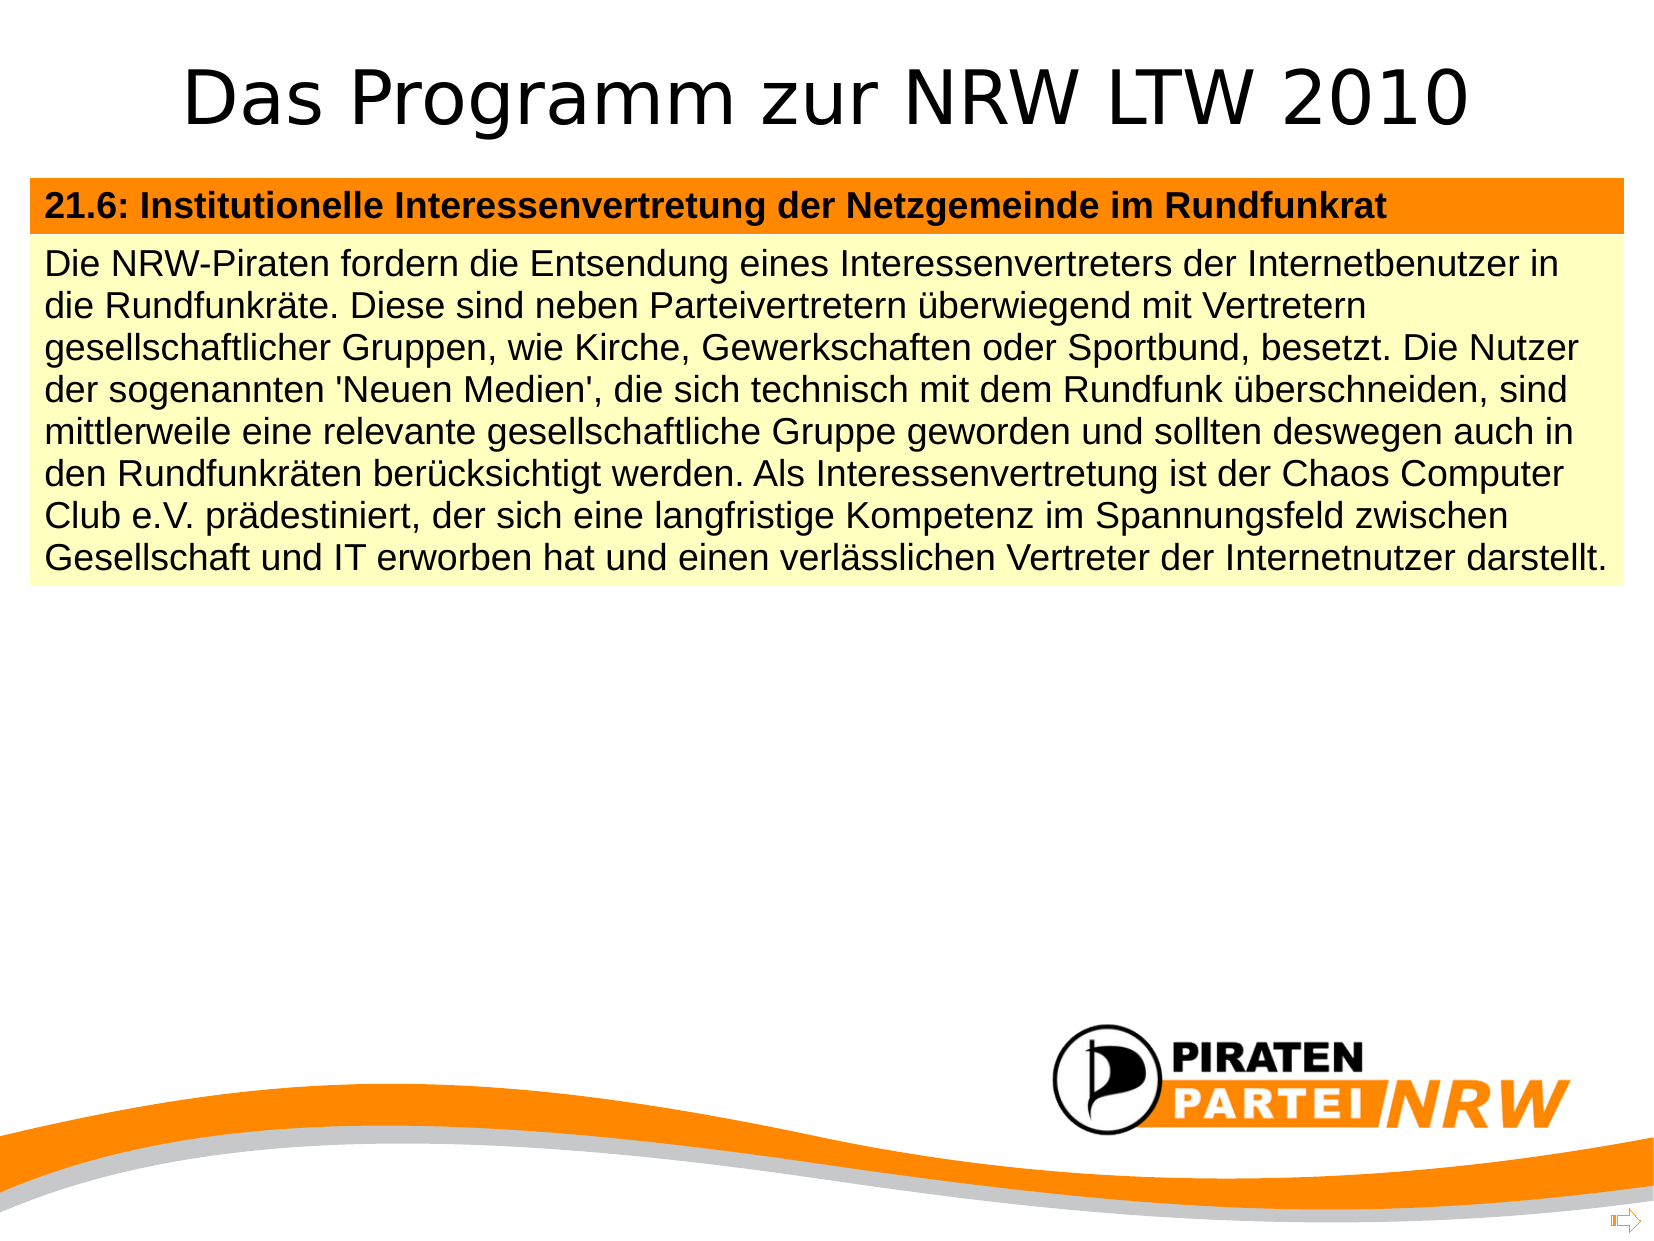

# Das Programm zur NRW LTW 2010
| 21.6: Institutionelle Interessenvertretung der Netzgemeinde im Rundfunkrat |
| --- |
| Die NRW-Piraten fordern die Entsendung eines Interessenvertreters der Internetbenutzer in die Rundfunkräte. Diese sind neben Parteivertretern überwiegend mit Vertretern gesellschaftlicher Gruppen, wie Kirche, Gewerkschaften oder Sportbund, besetzt. Die Nutzer der sogenannten 'Neuen Medien', die sich technisch mit dem Rundfunk überschneiden, sind mittlerweile eine relevante gesellschaftliche Gruppe geworden und sollten deswegen auch in den Rundfunkräten berücksichtigt werden. Als Interessenvertretung ist der Chaos Computer Club e.V. prädestiniert, der sich eine langfristige Kompetenz im Spannungsfeld zwischen Gesellschaft und IT erworben hat und einen verlässlichen Vertreter der Internetnutzer darstellt. |